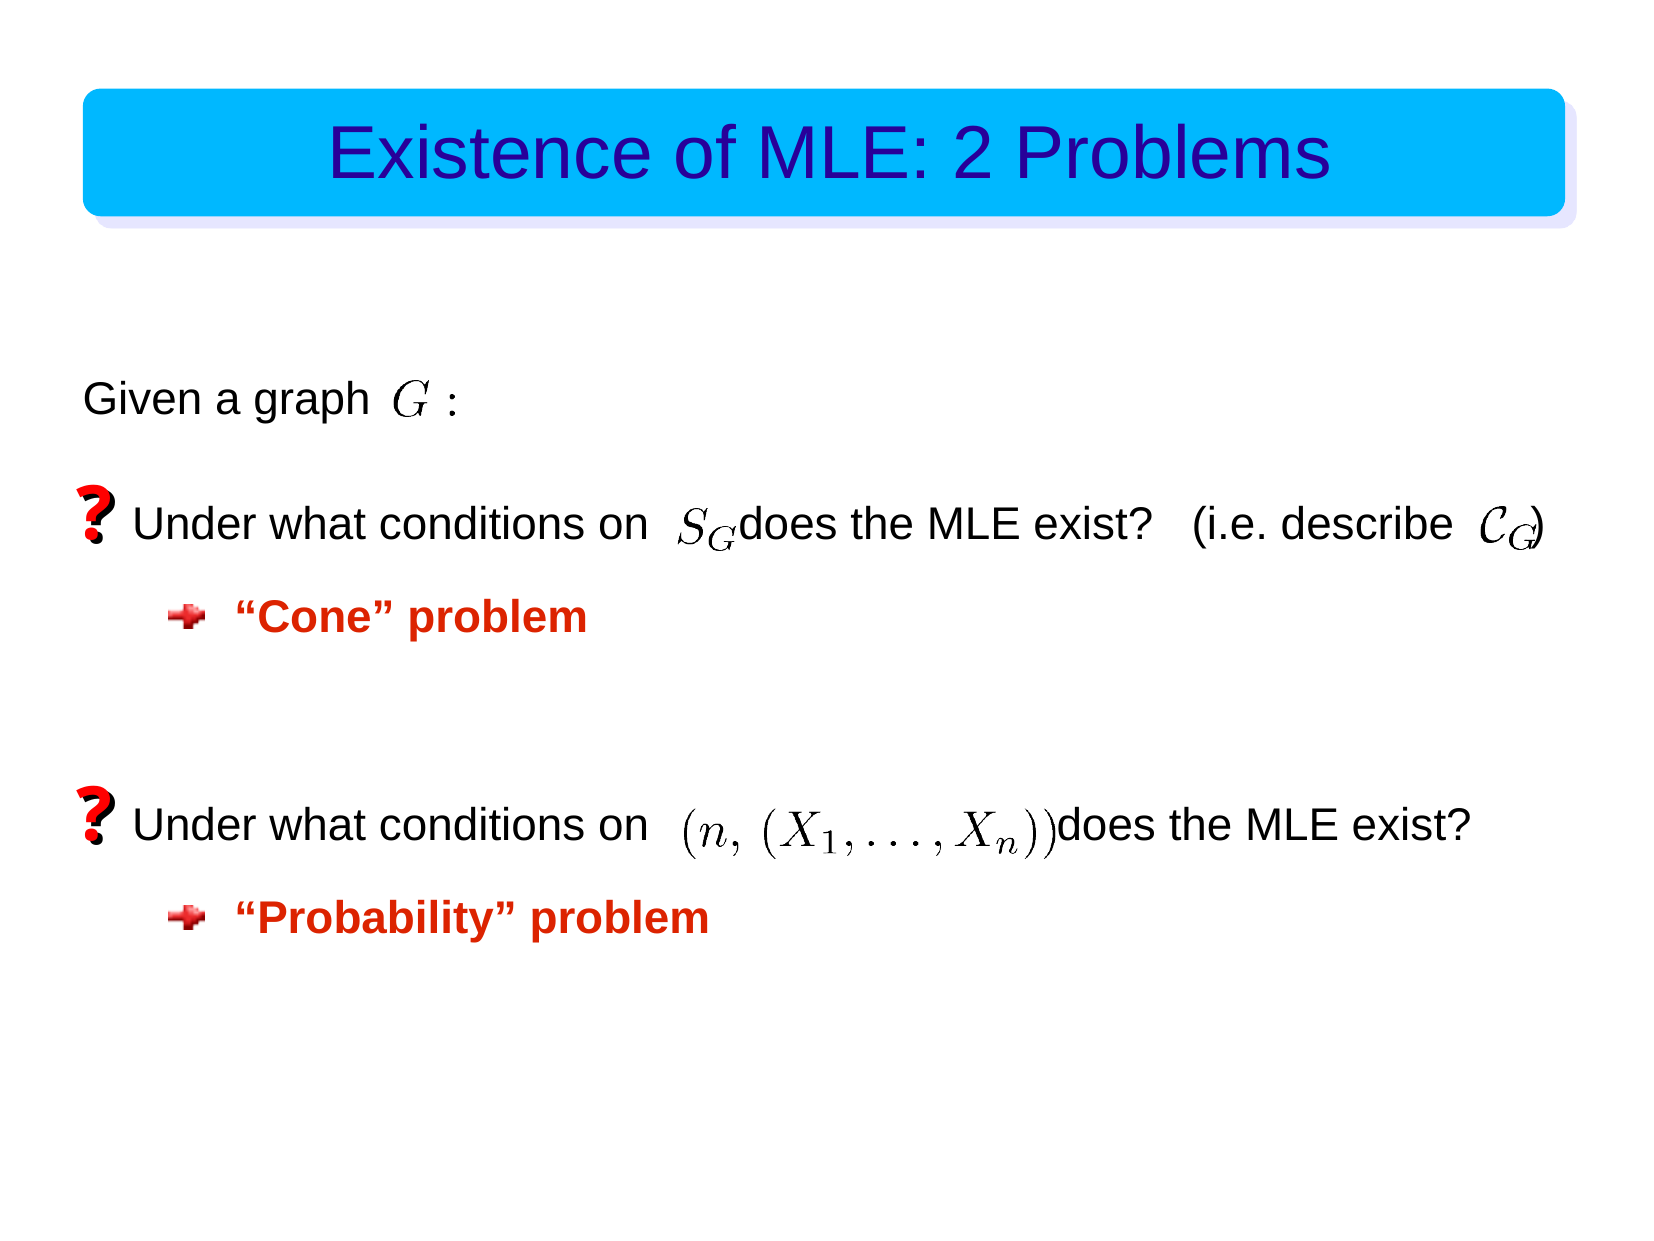

#
Existence of MLE: 2 Problems
Given a graph
? Under what conditions on does the MLE exist? (i.e. describe )
 “Cone” problem
? Under what conditions on does the MLE exist?
 “Probability” problem